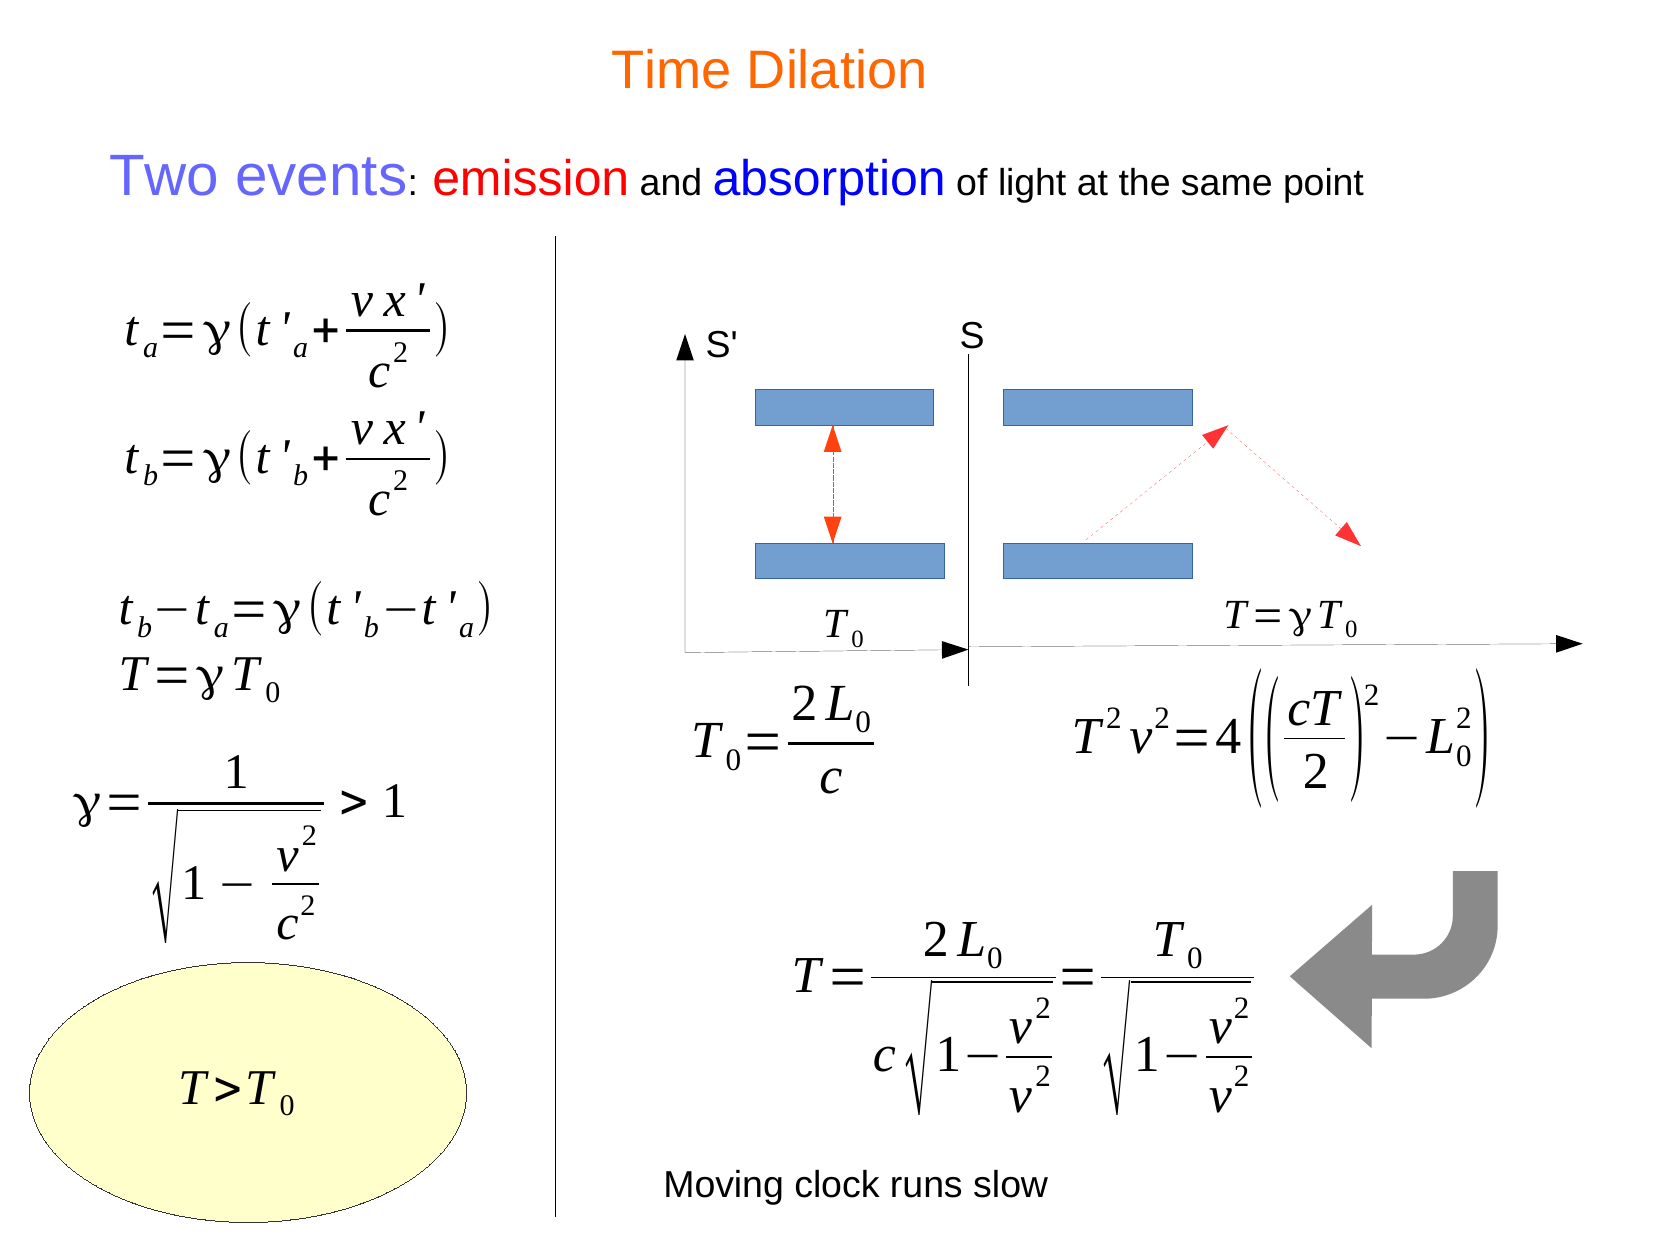

Time Dilation
Two events: emission and absorption of light at the same point
S
S'
Moving clock runs slow